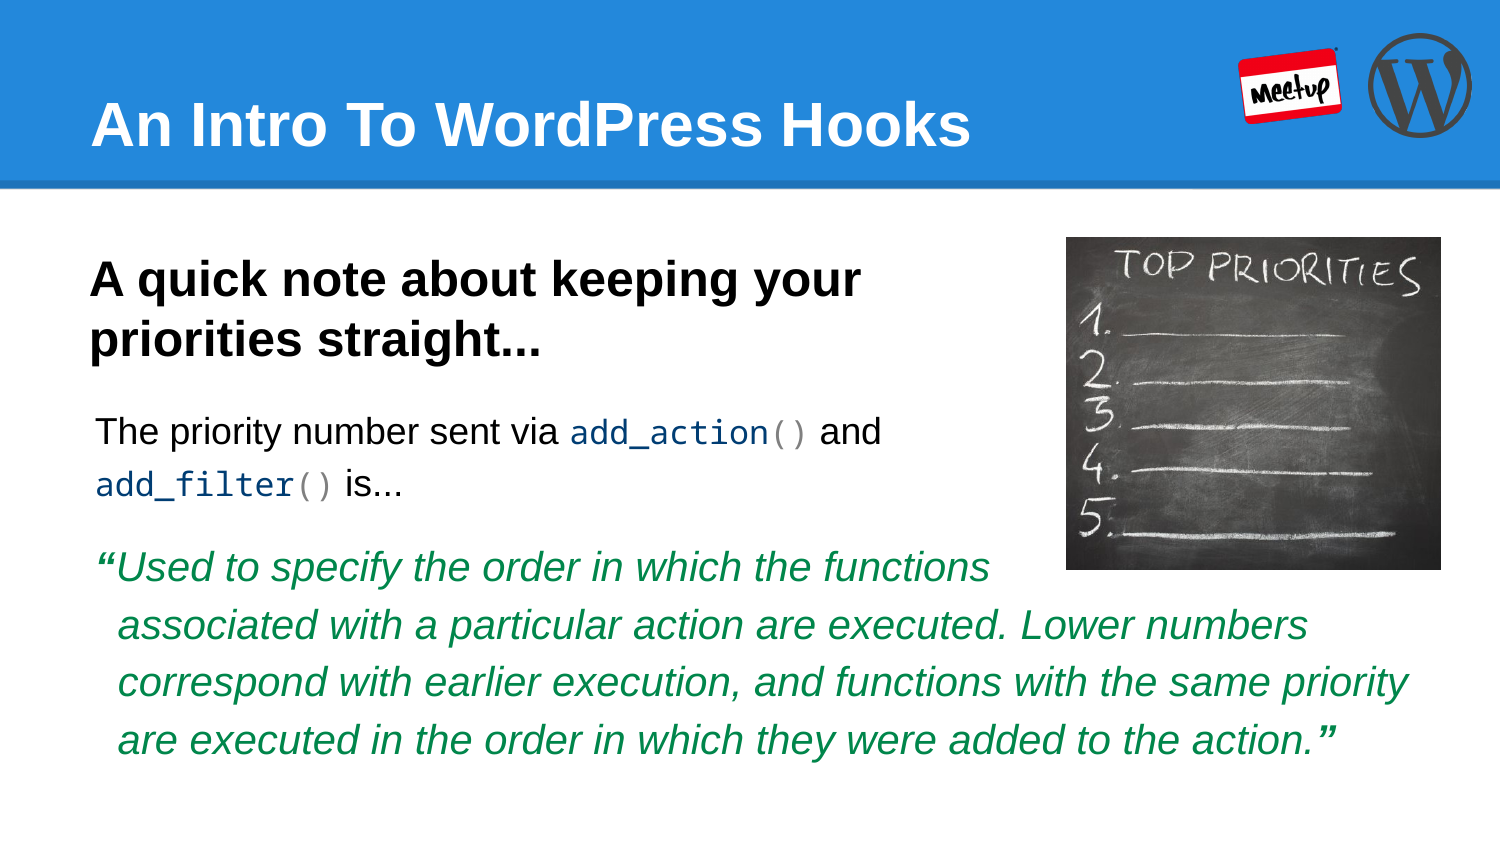

# An Intro To WordPress Hooks
A quick note about keeping your priorities straight...
The priority number sent via add_action() and
add_filter() is...
“Used to specify the order in which the functions
 associated with a particular action are executed. Lower numbers
 correspond with earlier execution, and functions with the same priority are executed in the order in which they were added to the action.”